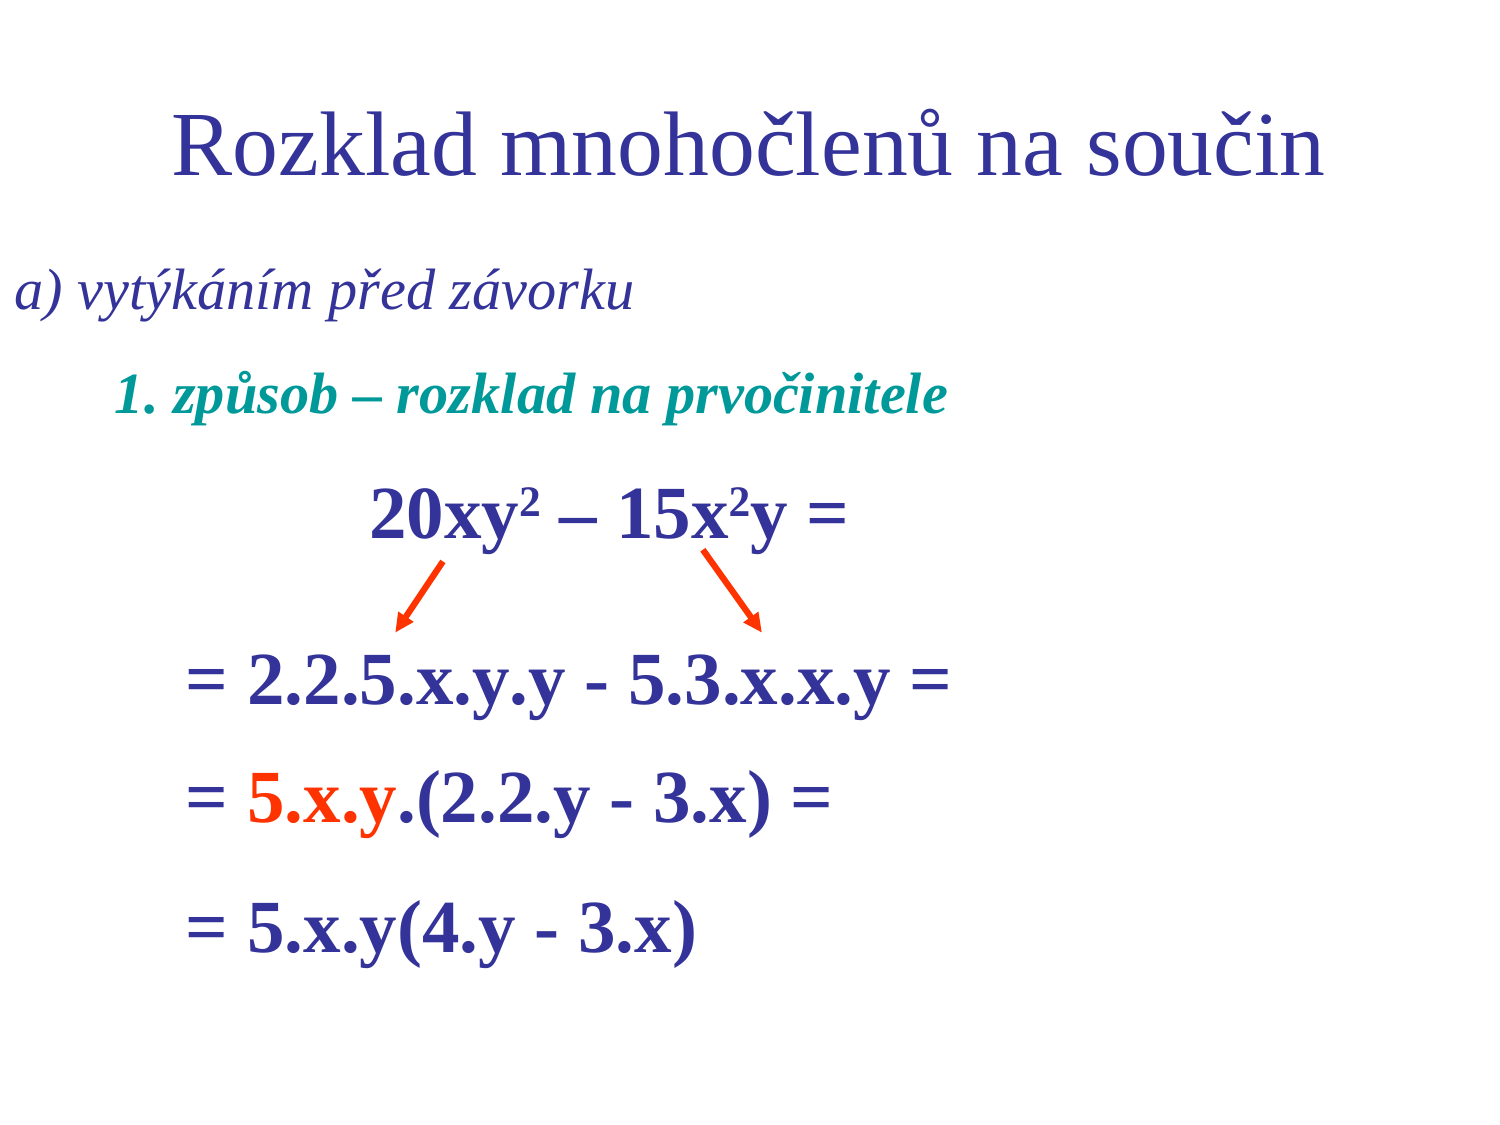

Rozklad mnohočlenů na součin
a) vytýkáním před závorku
1. způsob – rozklad na prvočinitele
20xy2 – 15x2y =
= 2.2.5.x.y.y - 5.3.x.x.y =
= 5.x.y.(2.2.y - 3.x) =
= 5.x.y(4.y - 3.x)